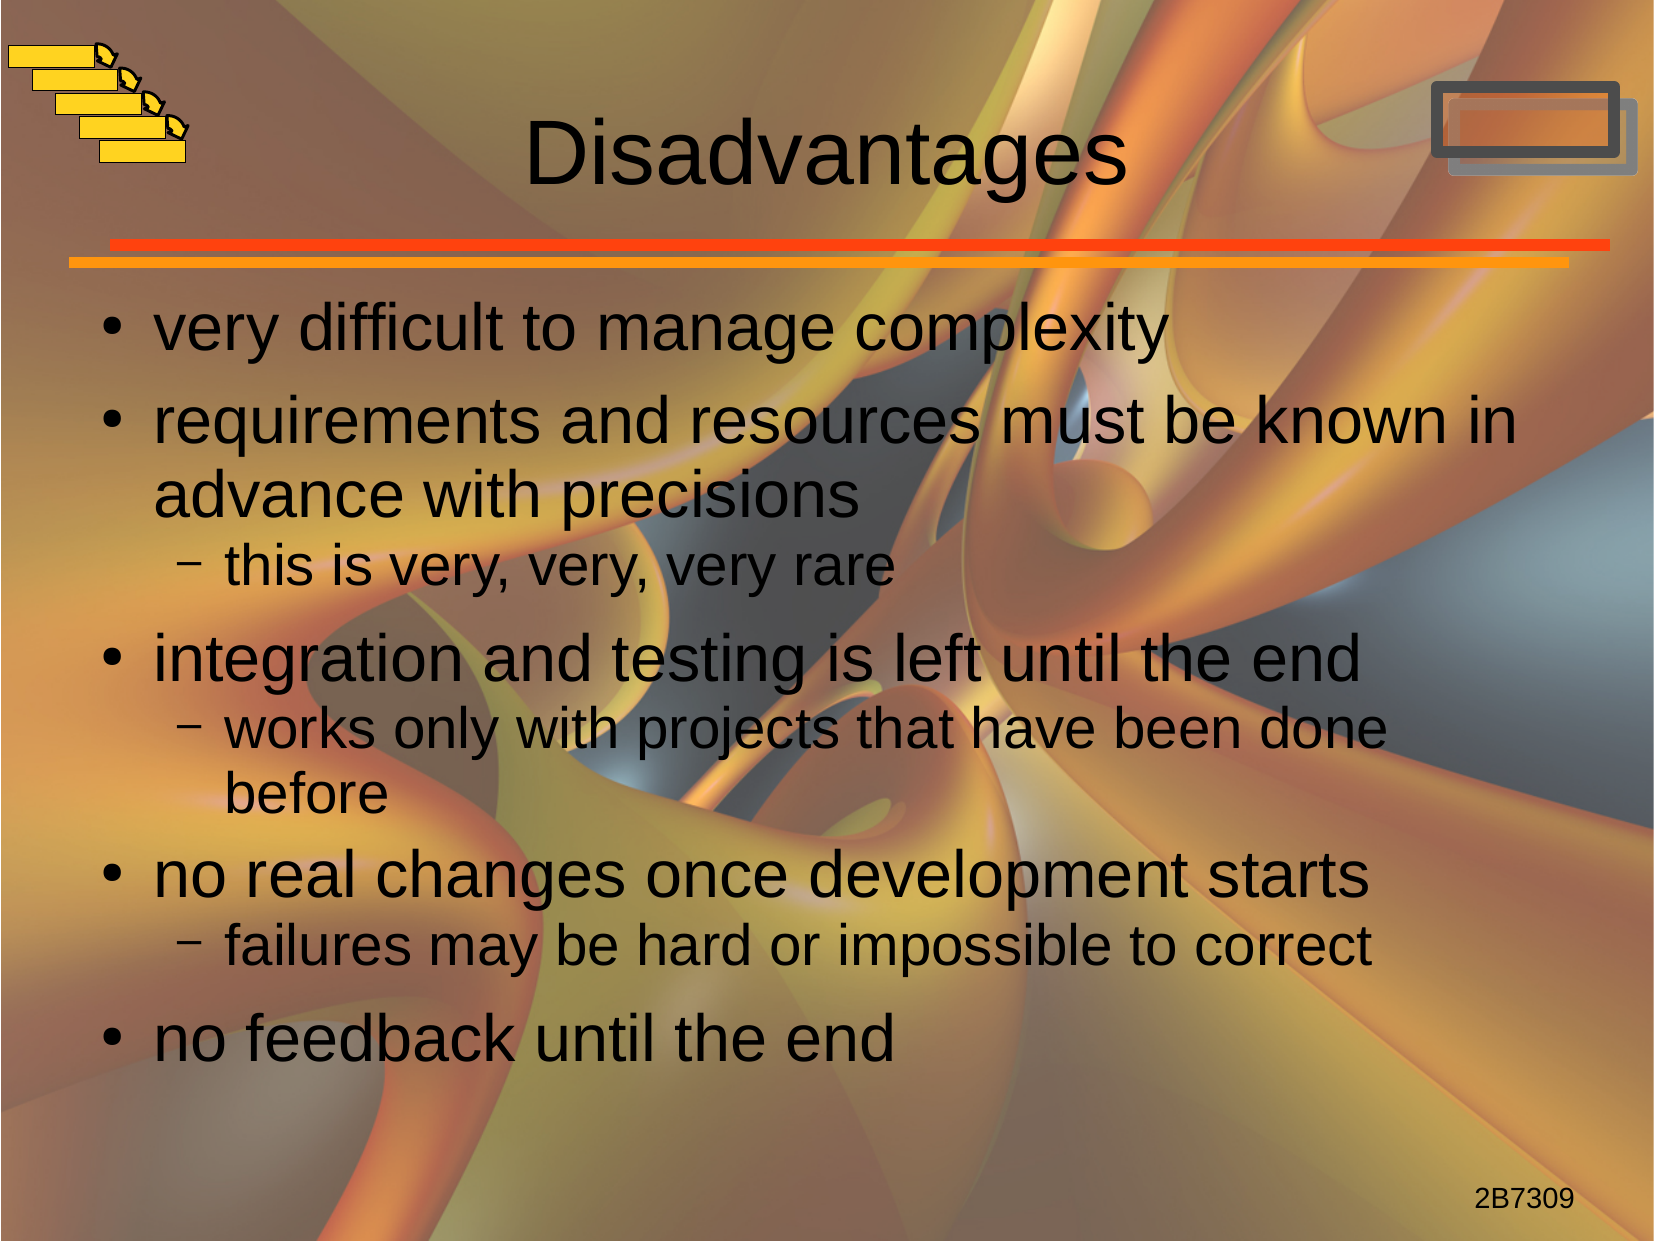

# Disadvantages
very difficult to manage complexity
requirements and resources must be known in advance with precisions
this is very, very, very rare
integration and testing is left until the end
works only with projects that have been done before
no real changes once development starts
failures may be hard or impossible to correct
no feedback until the end